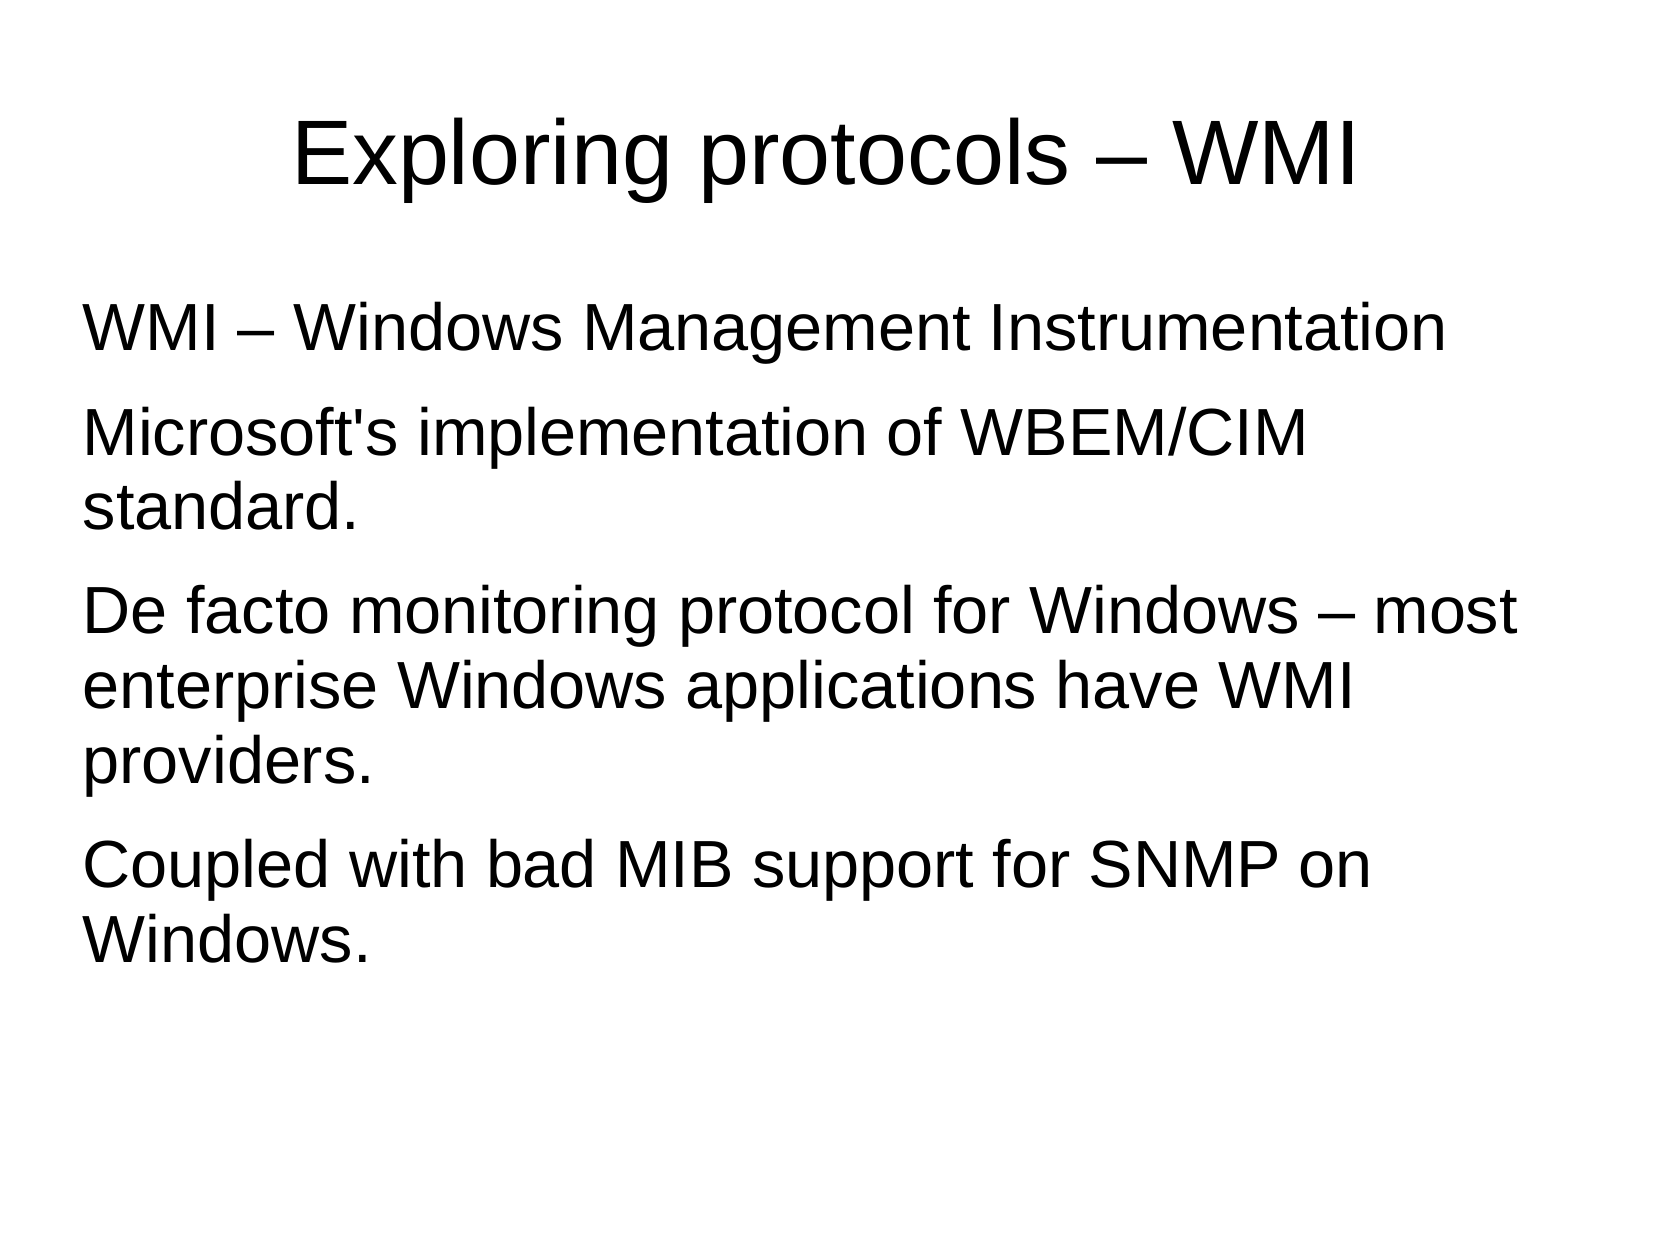

# Exploring protocols – WMI
WMI – Windows Management Instrumentation
Microsoft's implementation of WBEM/CIM standard.
De facto monitoring protocol for Windows – most enterprise Windows applications have WMI providers.
Coupled with bad MIB support for SNMP on Windows.